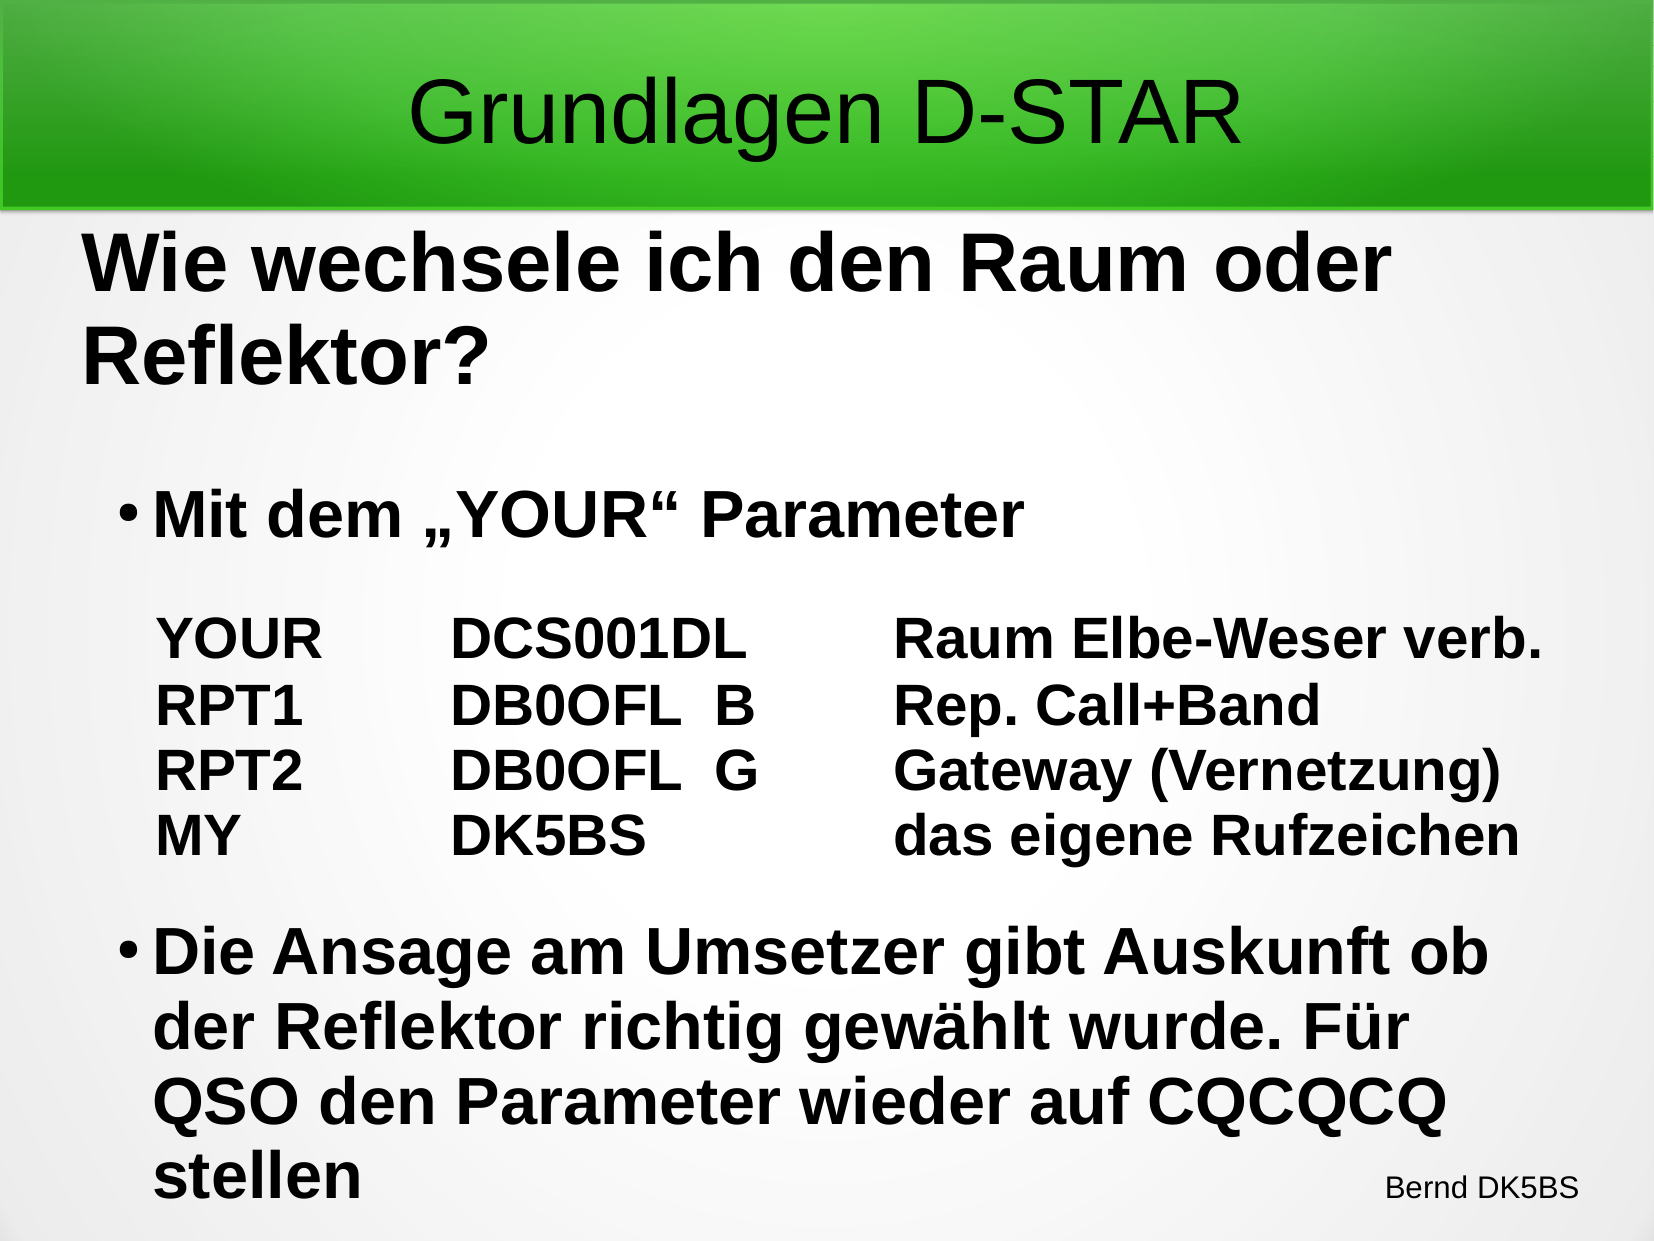

# Grundlagen D-STAR
Wie wechsele ich den Raum oder Reflektor?
Mit dem „YOUR“ Parameter
	YOUR		DCS001DL		Raum Elbe-Weser verb.
	RPT1		DB0OFL B		Rep. Call+Band
	RPT2		DB0OFL G		Gateway (Vernetzung)
	MY			DK5BS				das eigene Rufzeichen
Die Ansage am Umsetzer gibt Auskunft ob der Reflektor richtig gewählt wurde. Für QSO den Parameter wieder auf CQCQCQ stellen
Bernd DK5BS